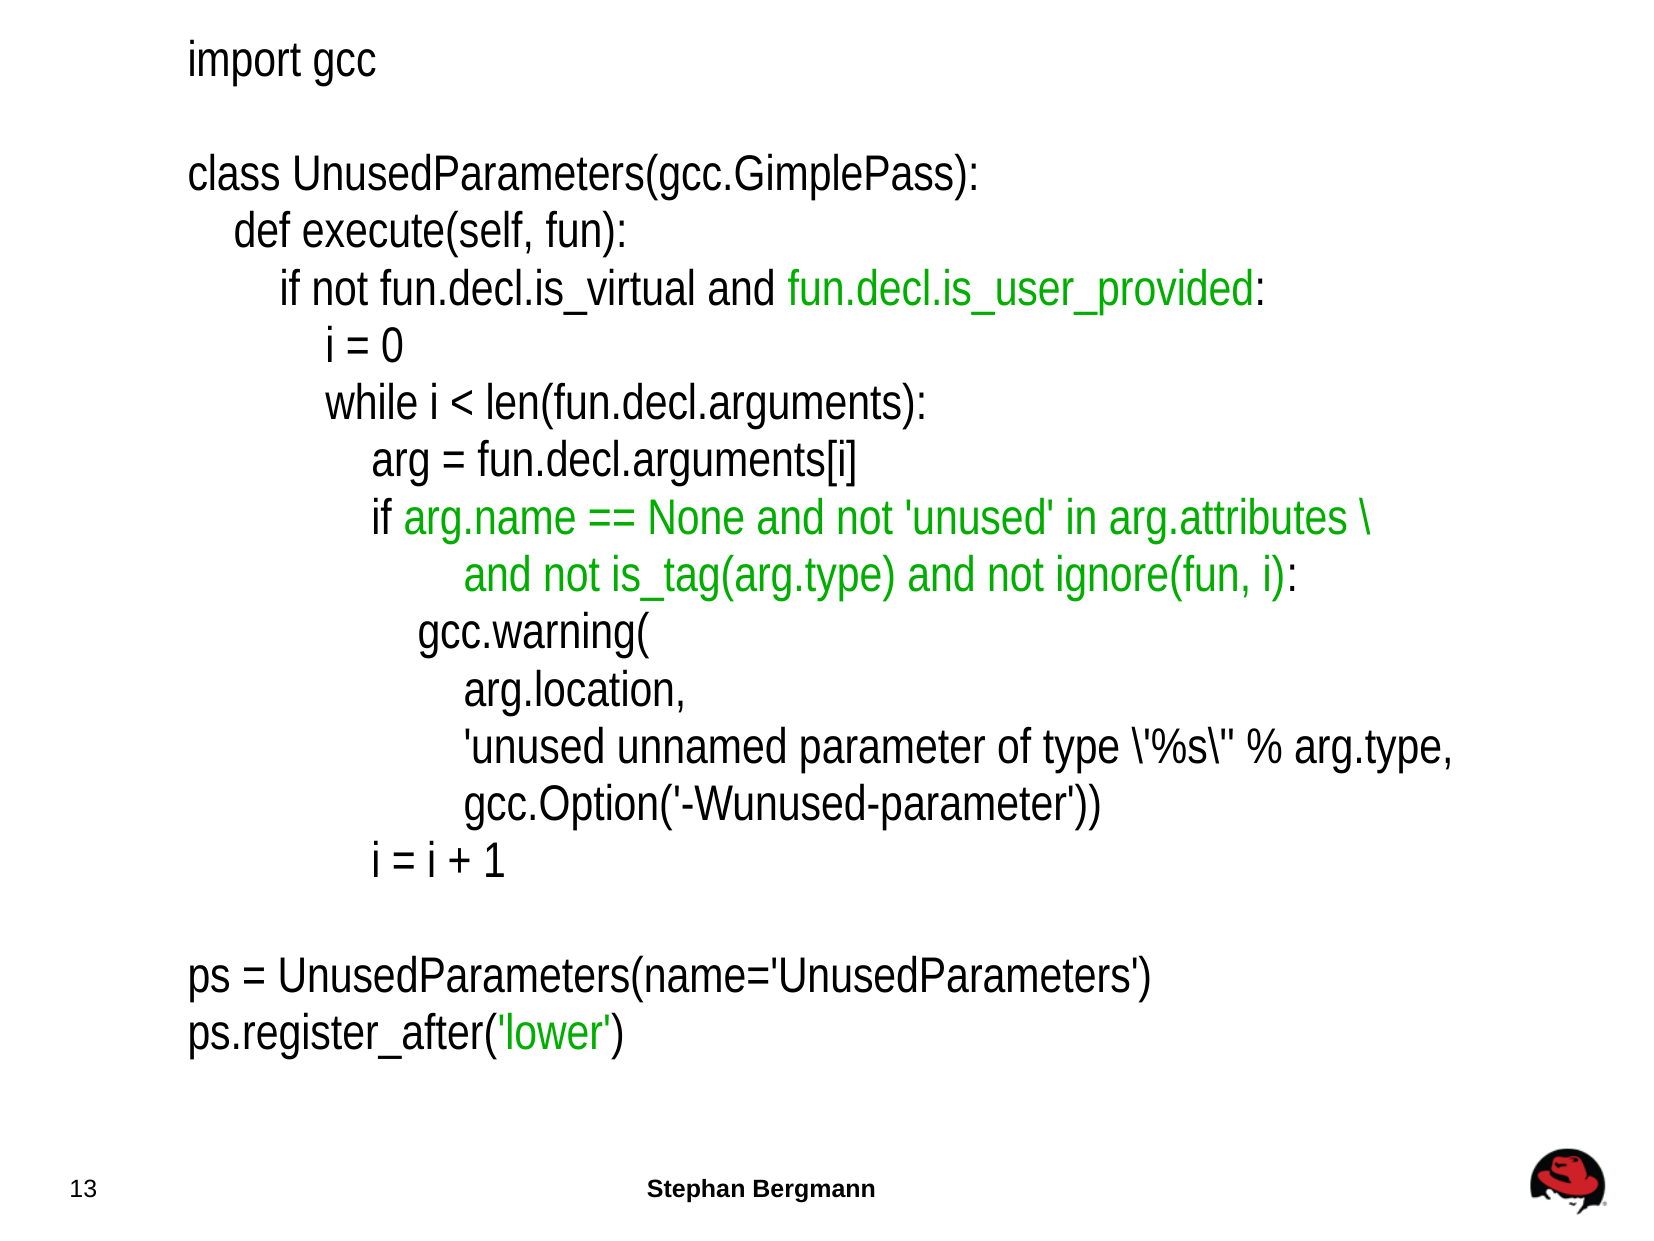

# import gcc
class UnusedParameters(gcc.GimplePass):
 def execute(self, fun):
 if not fun.decl.is_virtual and fun.decl.is_user_provided:
 i = 0
 while i < len(fun.decl.arguments):
 arg = fun.decl.arguments[i]
 if arg.name == None and not 'unused' in arg.attributes \
 and not is_tag(arg.type) and not ignore(fun, i):
 gcc.warning(
 arg.location,
 'unused unnamed parameter of type \'%s\'' % arg.type,
 gcc.Option('-Wunused-parameter'))
 i = i + 1
ps = UnusedParameters(name='UnusedParameters')
ps.register_after('lower')